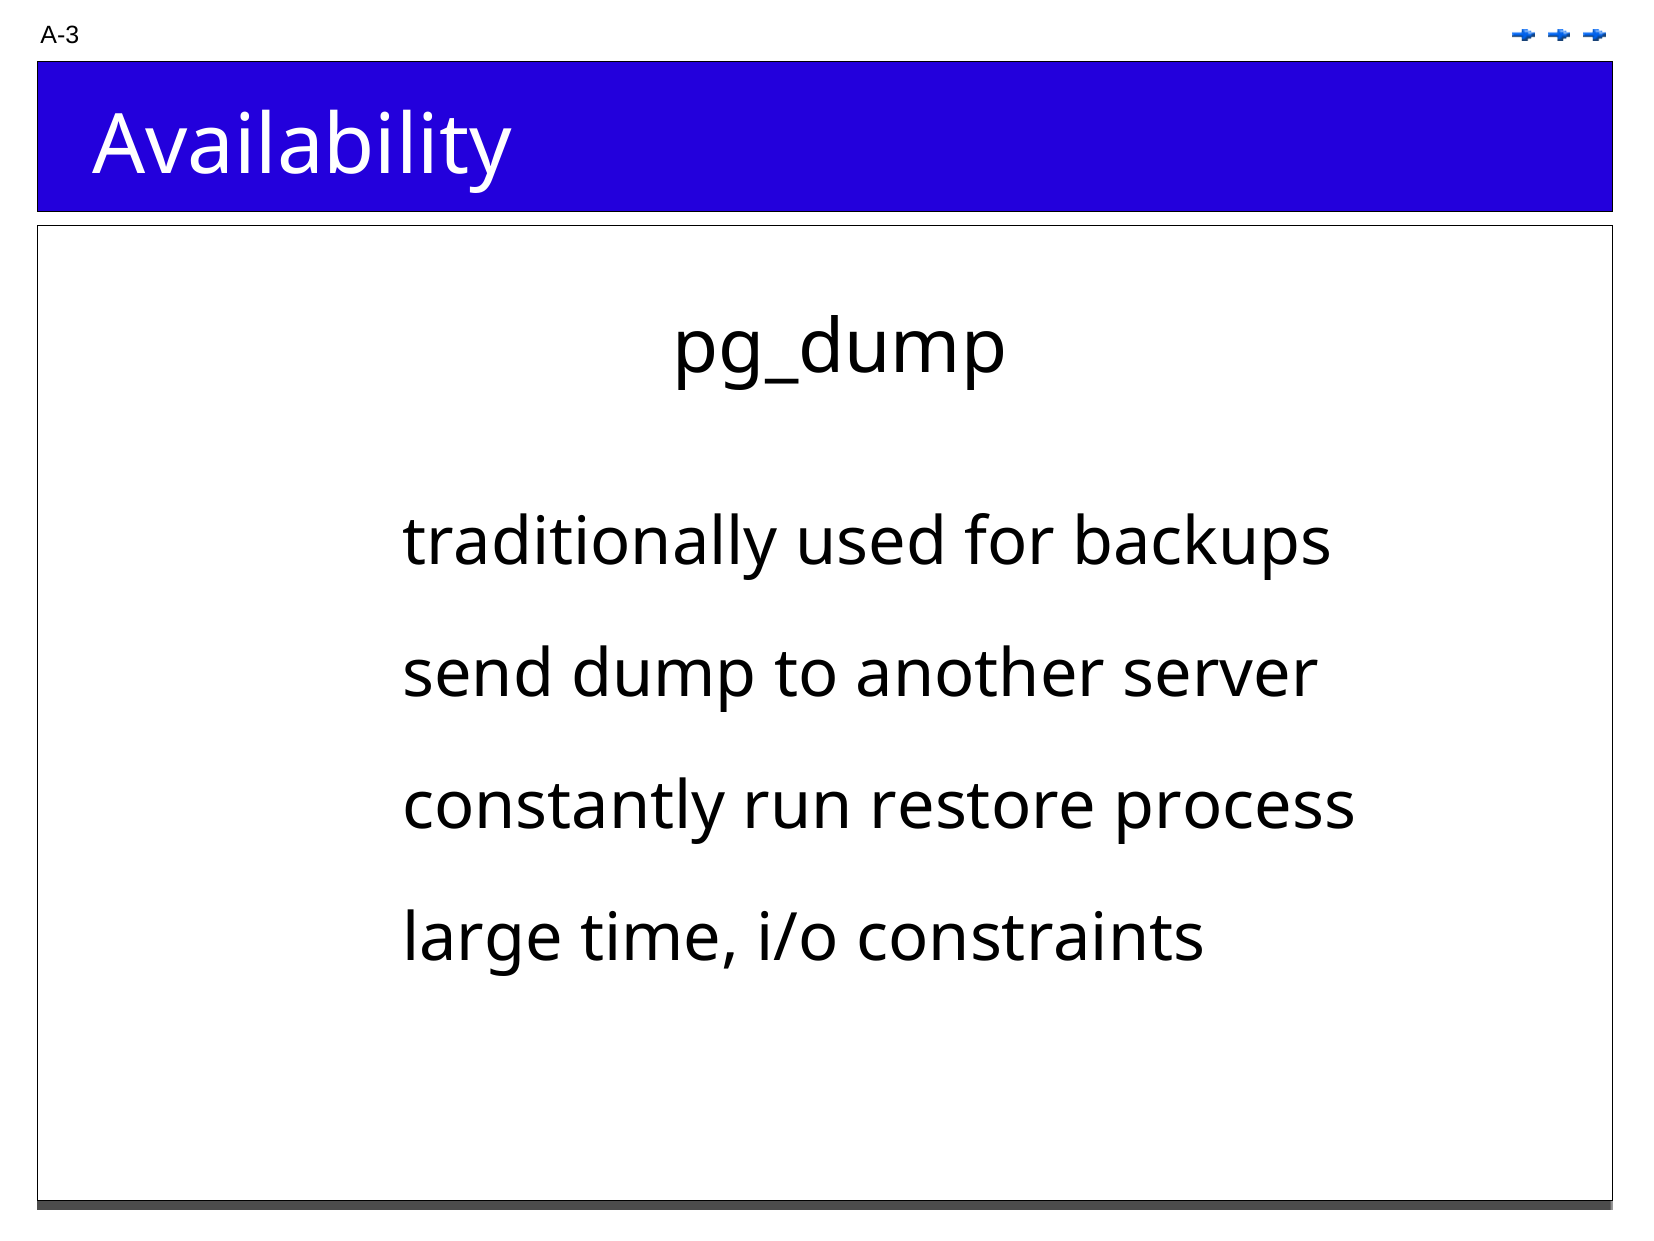

A-3
Availability
pg_dump
 traditionally used for backups
 send dump to another server
 constantly run restore process
 large time, i/o constraints